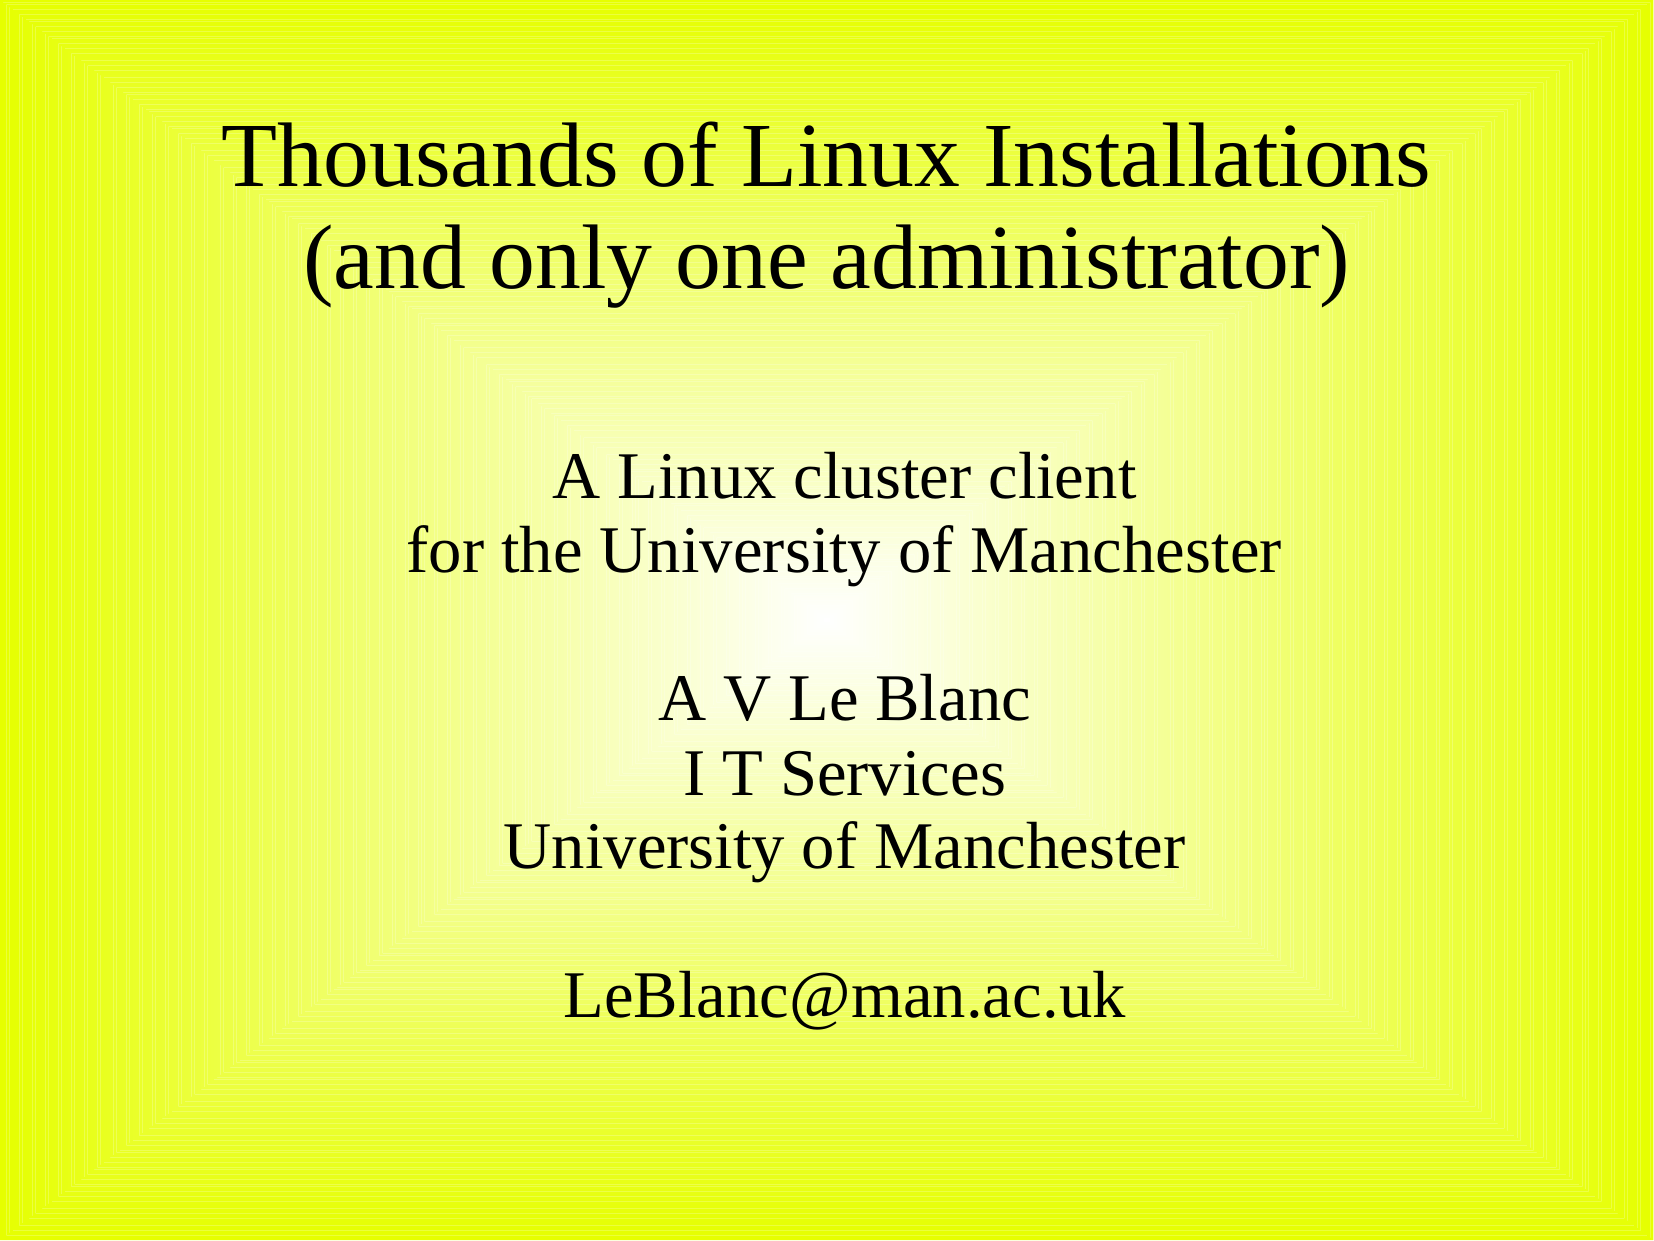

# Thousands of Linux Installations (and only one administrator)
A Linux cluster client
for the University of Manchester
A V Le Blanc
I T Services
University of Manchester
LeBlanc@man.ac.uk